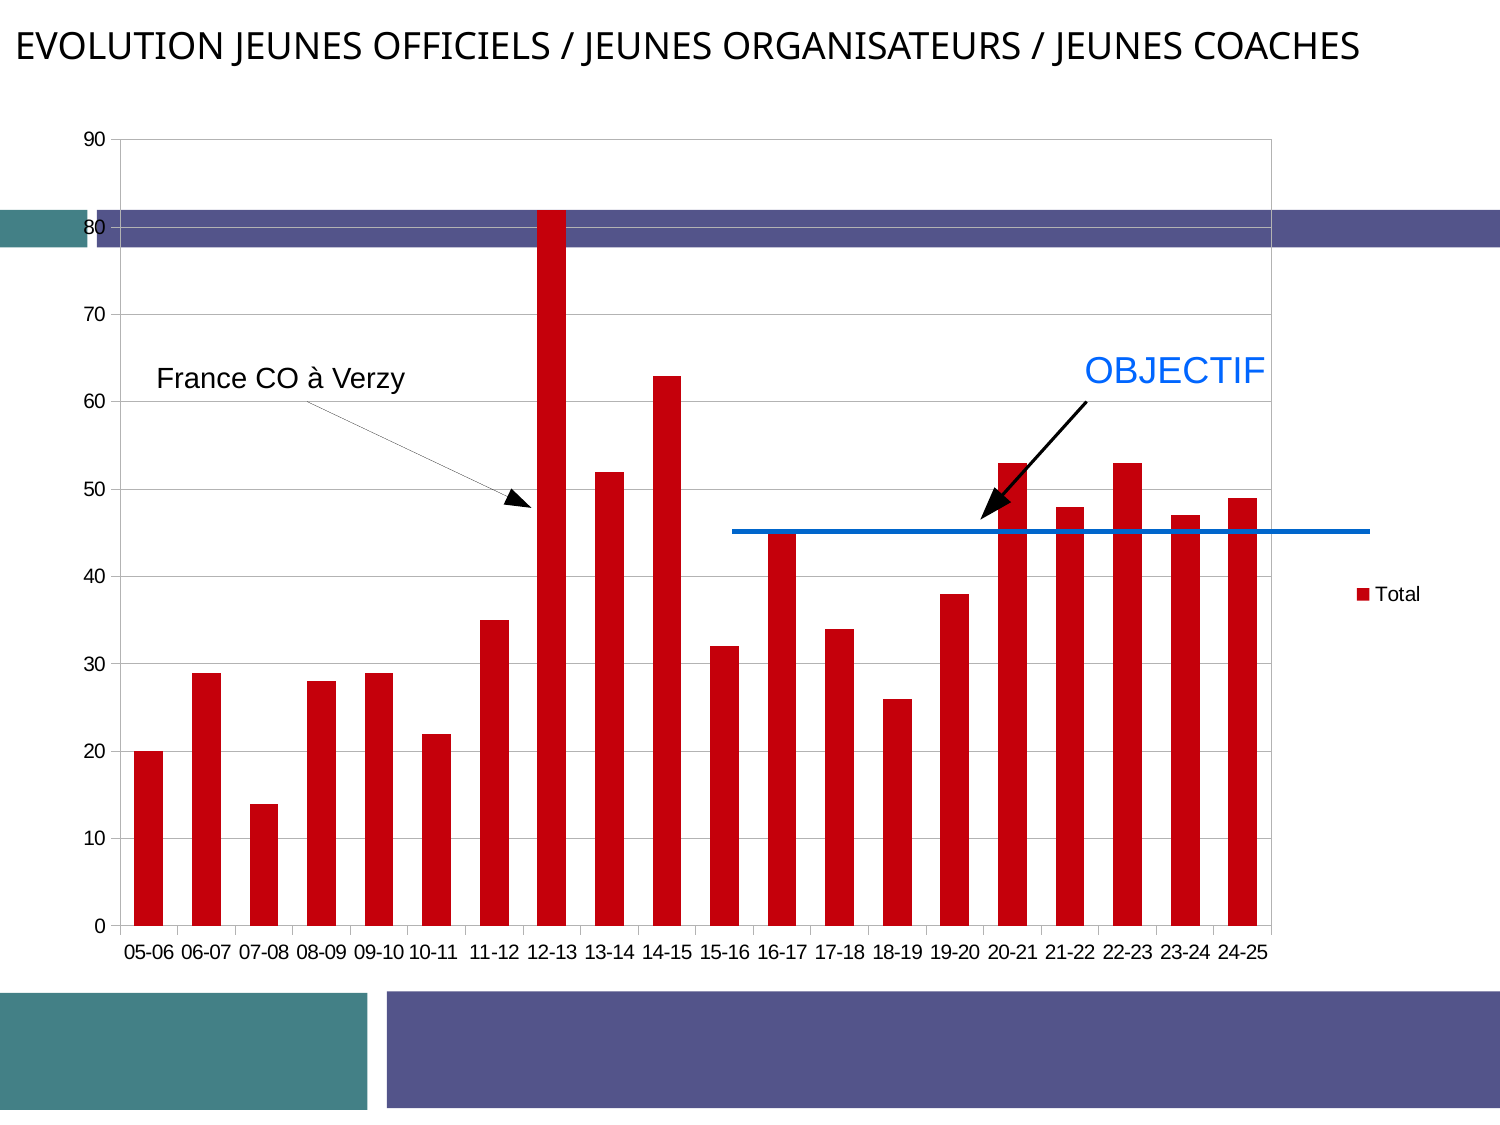

### Chart
| Category | Total |
|---|---|
| 05-06 | 20.0 |
| 06-07 | 29.0 |
| 07-08 | 14.0 |
| 08-09 | 28.0 |
| 09-10 | 29.0 |
| 10-11 | 22.0 |
| 11-12 | 35.0 |
| 12-13 | 82.0 |
| 13-14 | 52.0 |
| 14-15 | 63.0 |
| 15-16 | 32.0 |
| 16-17 | 45.0 |
| 17-18 | 34.0 |
| 18-19 | 26.0 |
| 19-20 | 38.0 |
| 20-21 | 53.0 |
| 21-22 | 48.0 |
| 22-23 | 53.0 |
| 23-24 | 47.0 |
| 24-25 | 49.0 |# EVOLUTION JEUNES OFFICIELS / JEUNES ORGANISATEURS / JEUNES COACHES
OBJECTIF
France CO à Verzy